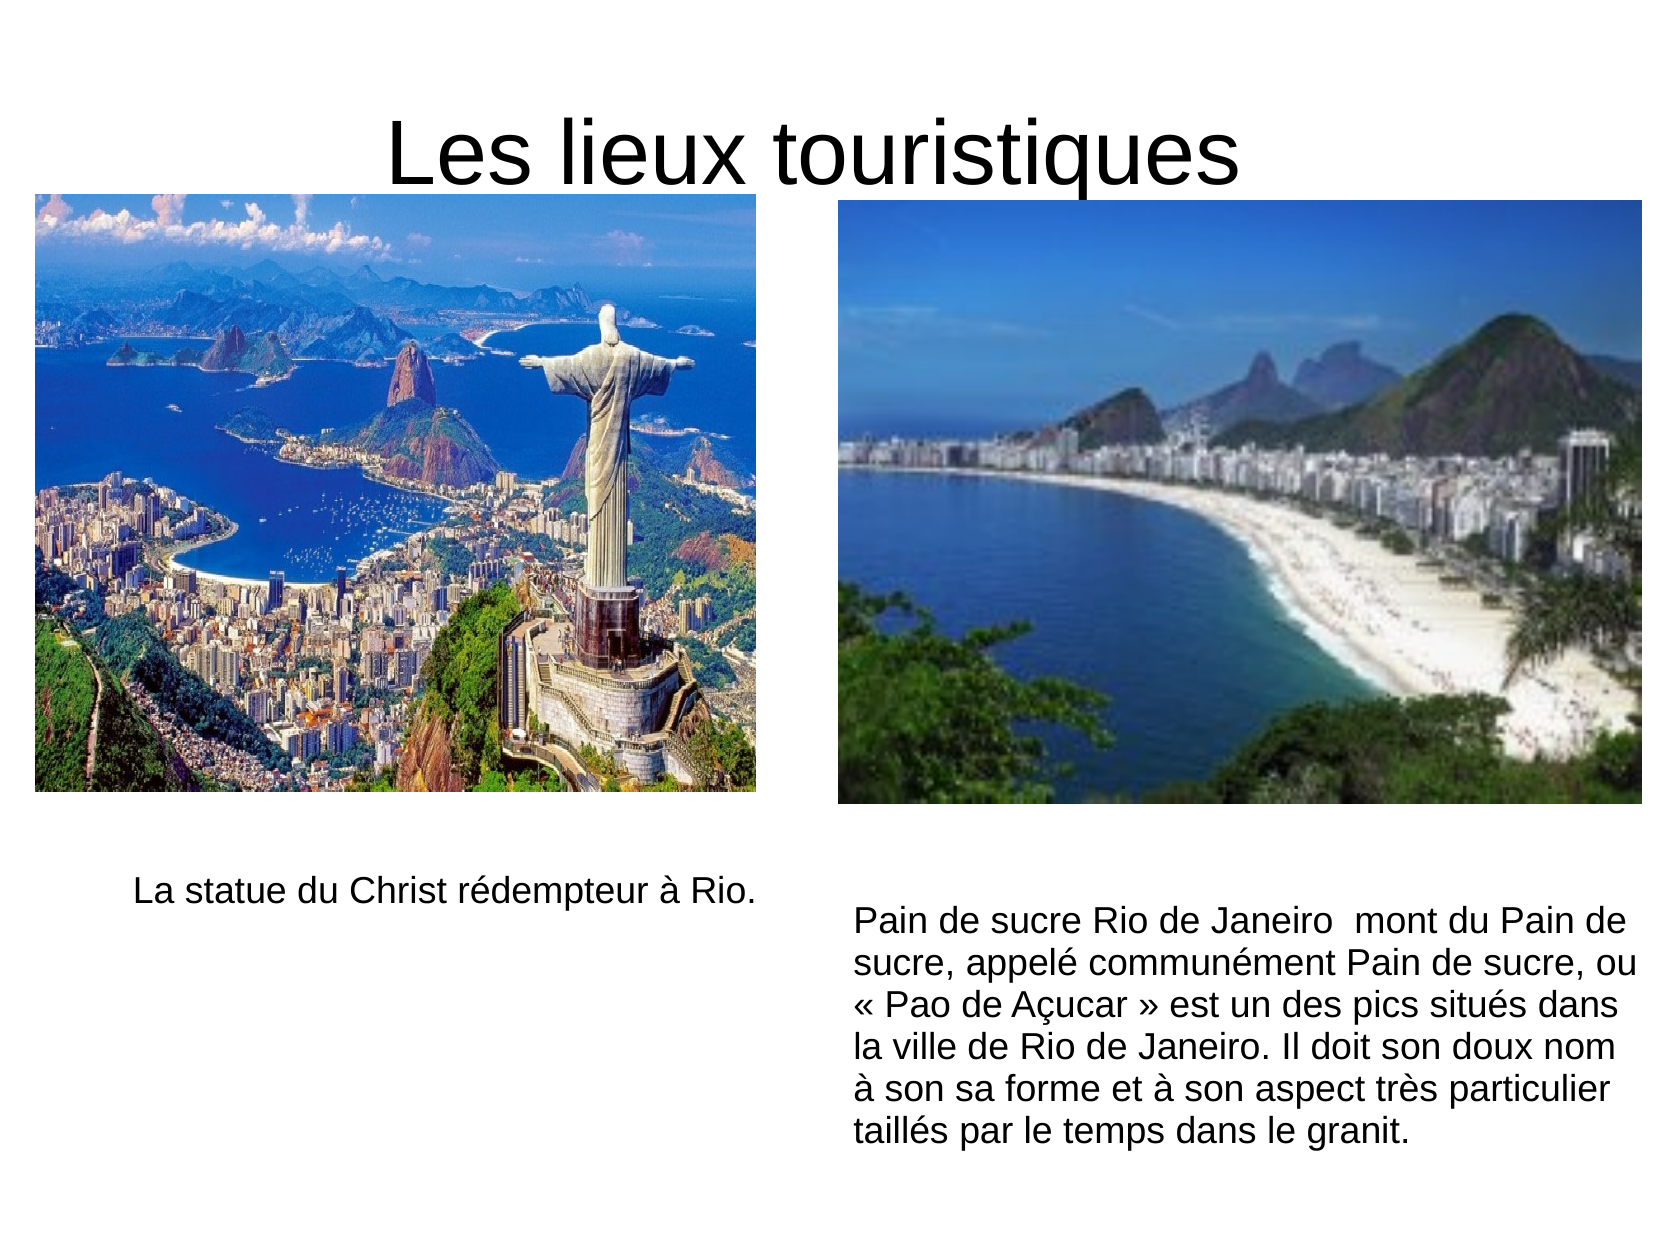

# Les lieux touristiques
Pain de sucre Rio de Janeiro mont du Pain de sucre, appelé communément Pain de sucre, ou « Pao de Açucar » est un des pics situés dans la ville de Rio de Janeiro. Il doit son doux nom à son sa forme et à son aspect très particulier taillés par le temps dans le granit.
La statue du Christ rédempteur à Rio.